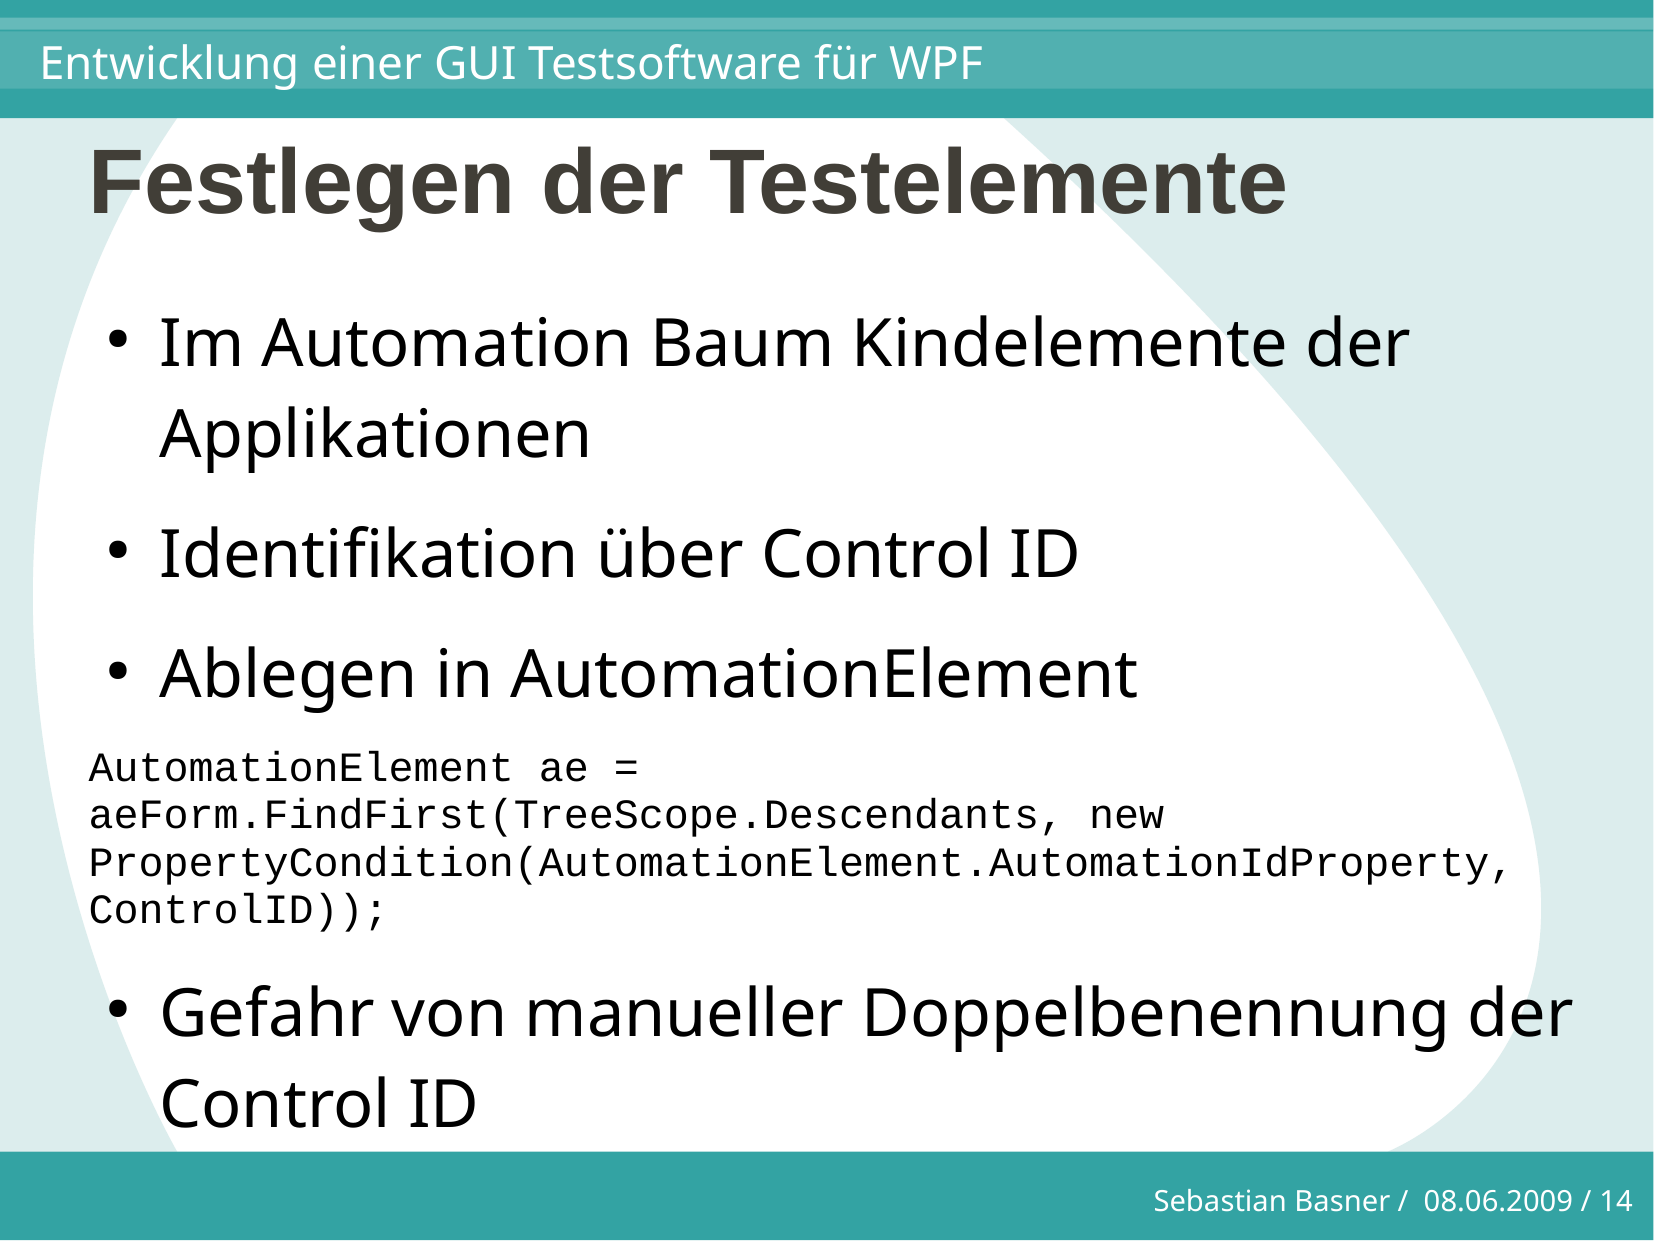

# Festlegen der Testelemente
Im Automation Baum Kindelemente der Applikationen
Identifikation über Control ID
Ablegen in AutomationElement
AutomationElement ae = aeForm.FindFirst(TreeScope.Descendants, new PropertyCondition(AutomationElement.AutomationIdProperty, ControlID));
Gefahr von manueller Doppelbenennung der Control ID